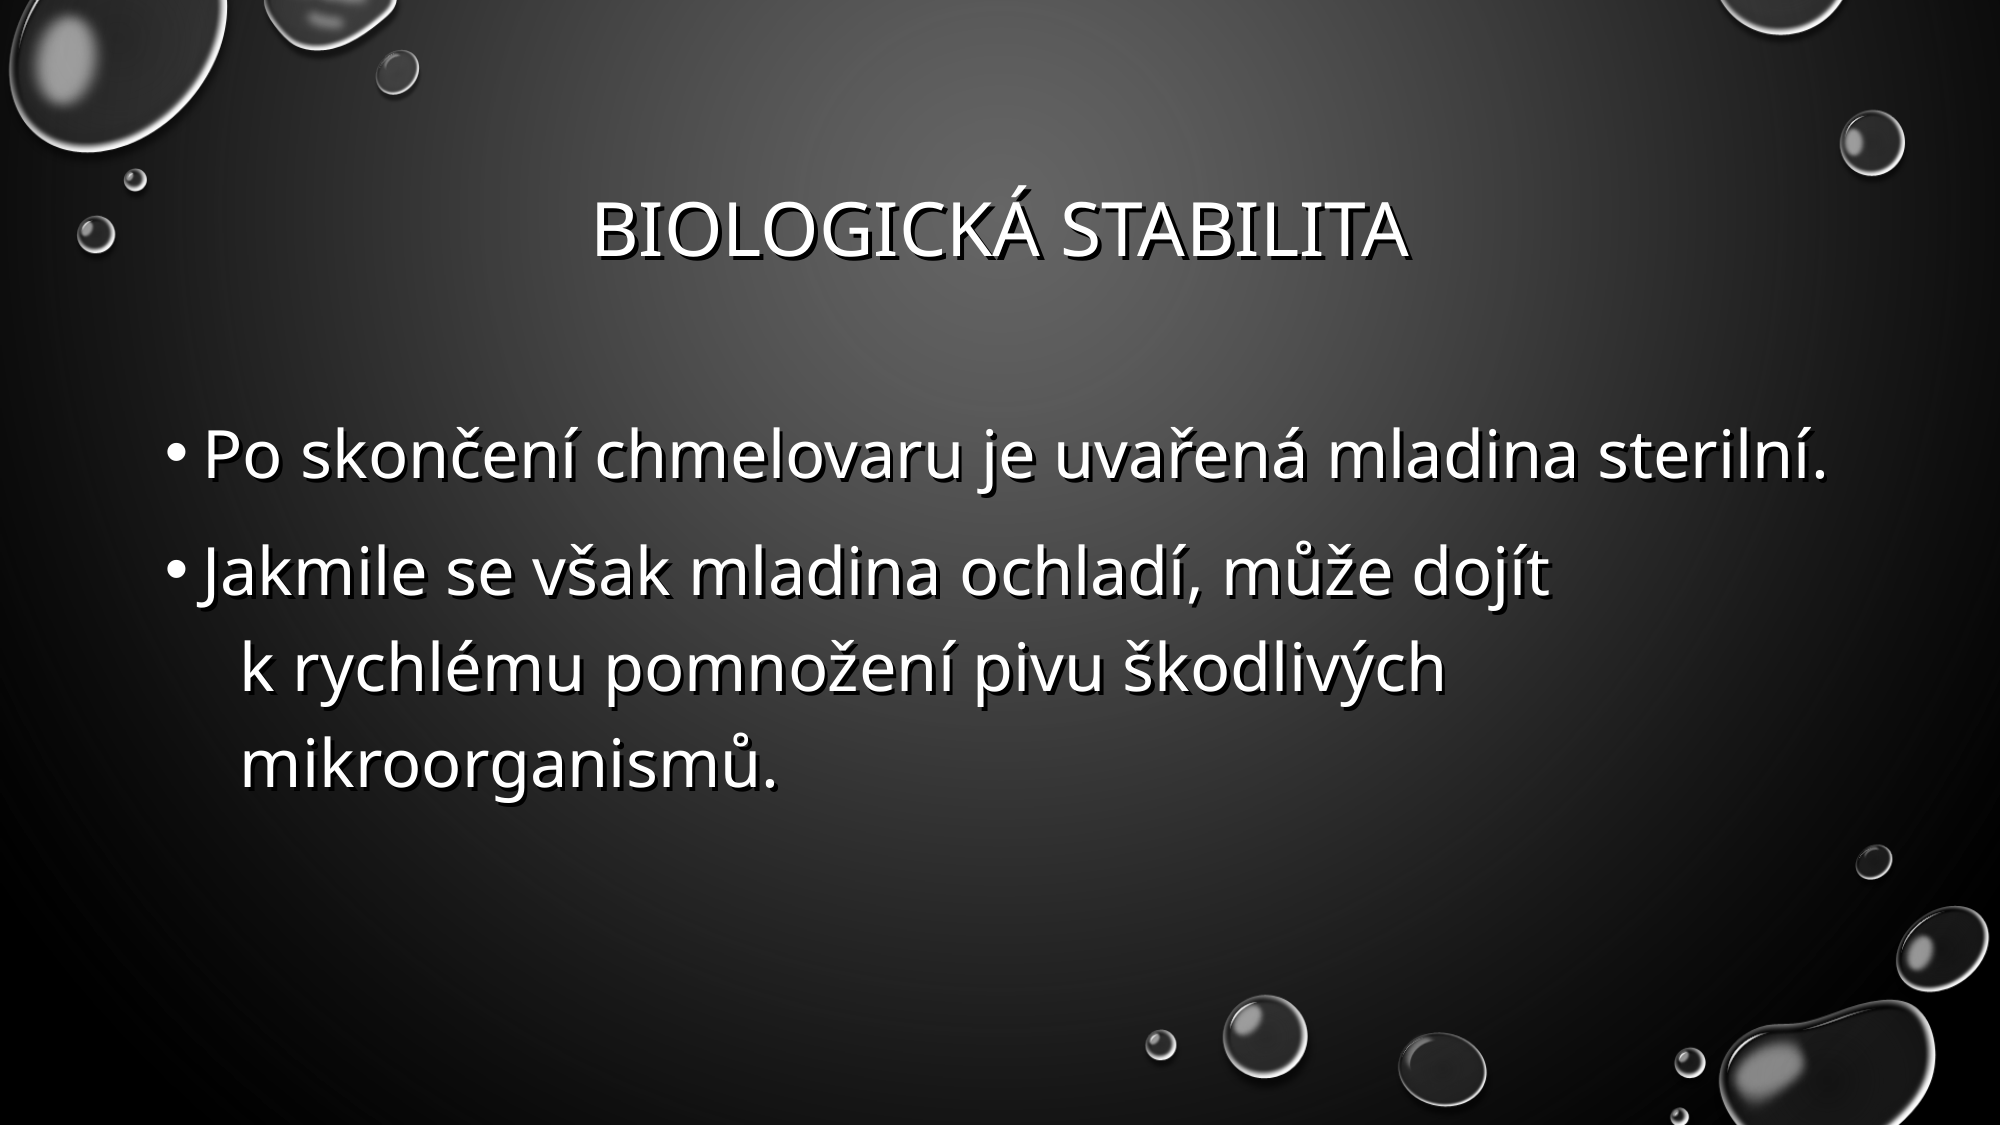

# Biologická stabilita
Po skončení chmelovaru je uvařená mladina sterilní.
Jakmile se však mladina ochladí, může dojít k rychlému pomnožení pivu škodlivých mikroorganismů.